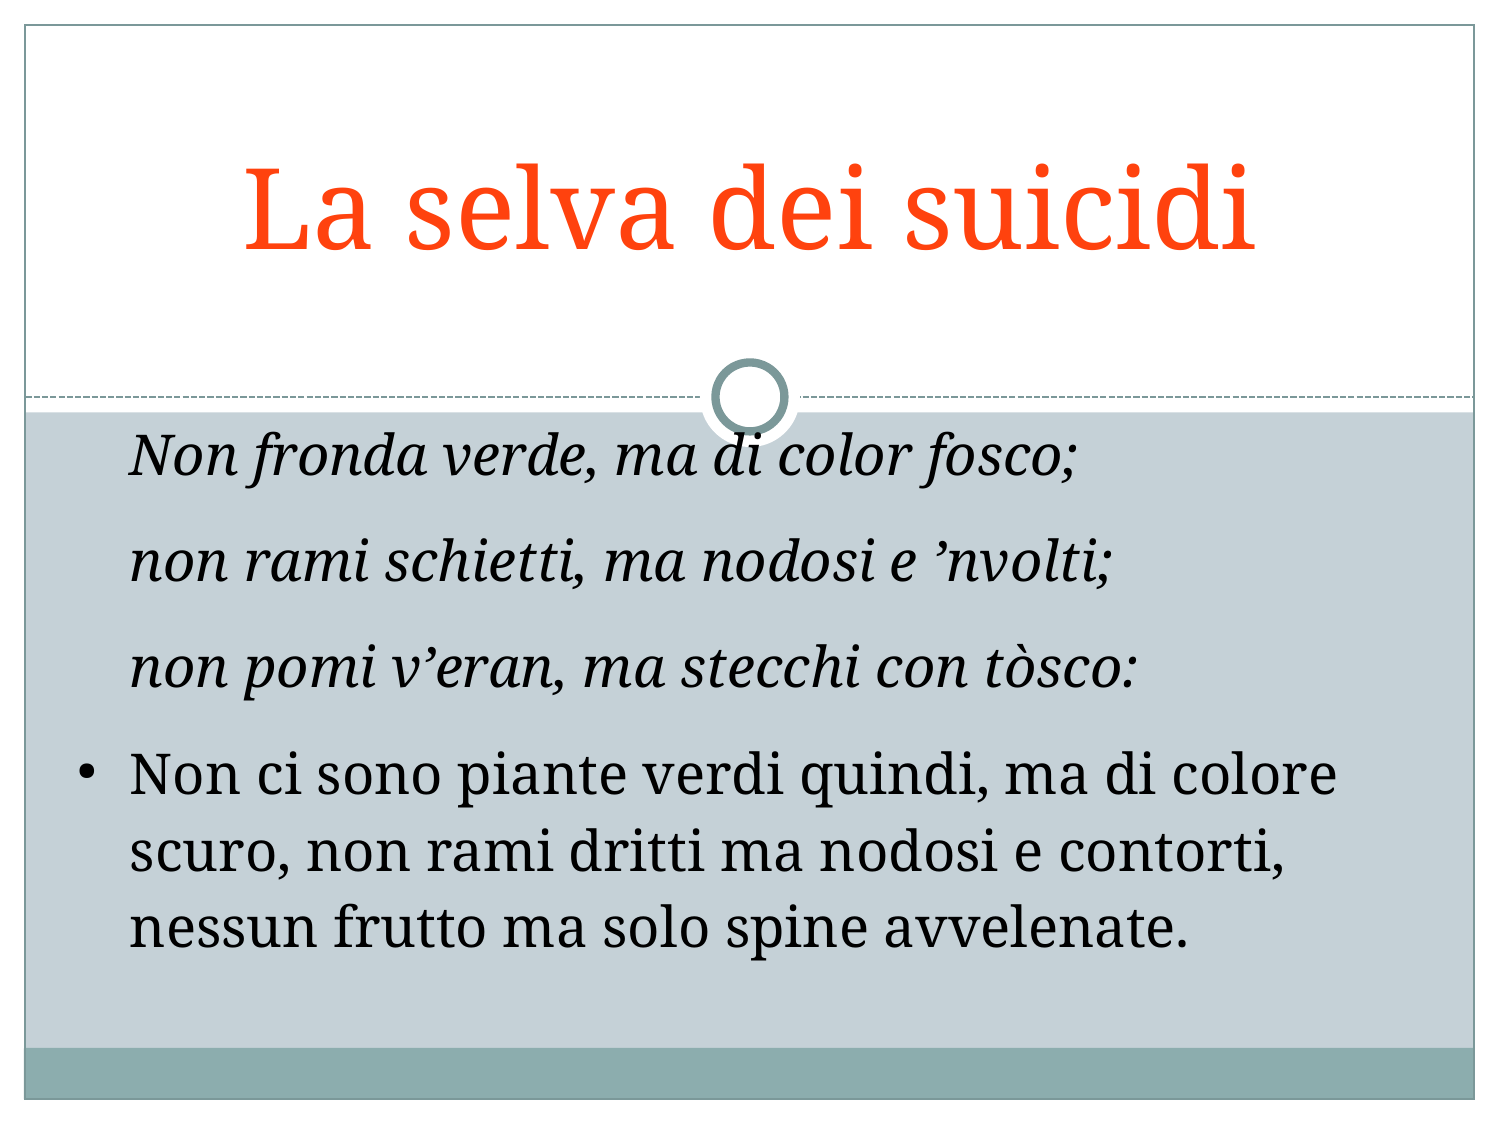

# La selva dei suicidi
Non fronda verde, ma di color fosco;
non rami schietti, ma nodosi e ’nvolti;
non pomi v’eran, ma stecchi con tòsco:
Non ci sono piante verdi quindi, ma di colore scuro, non rami dritti ma nodosi e contorti, nessun frutto ma solo spine avvelenate.